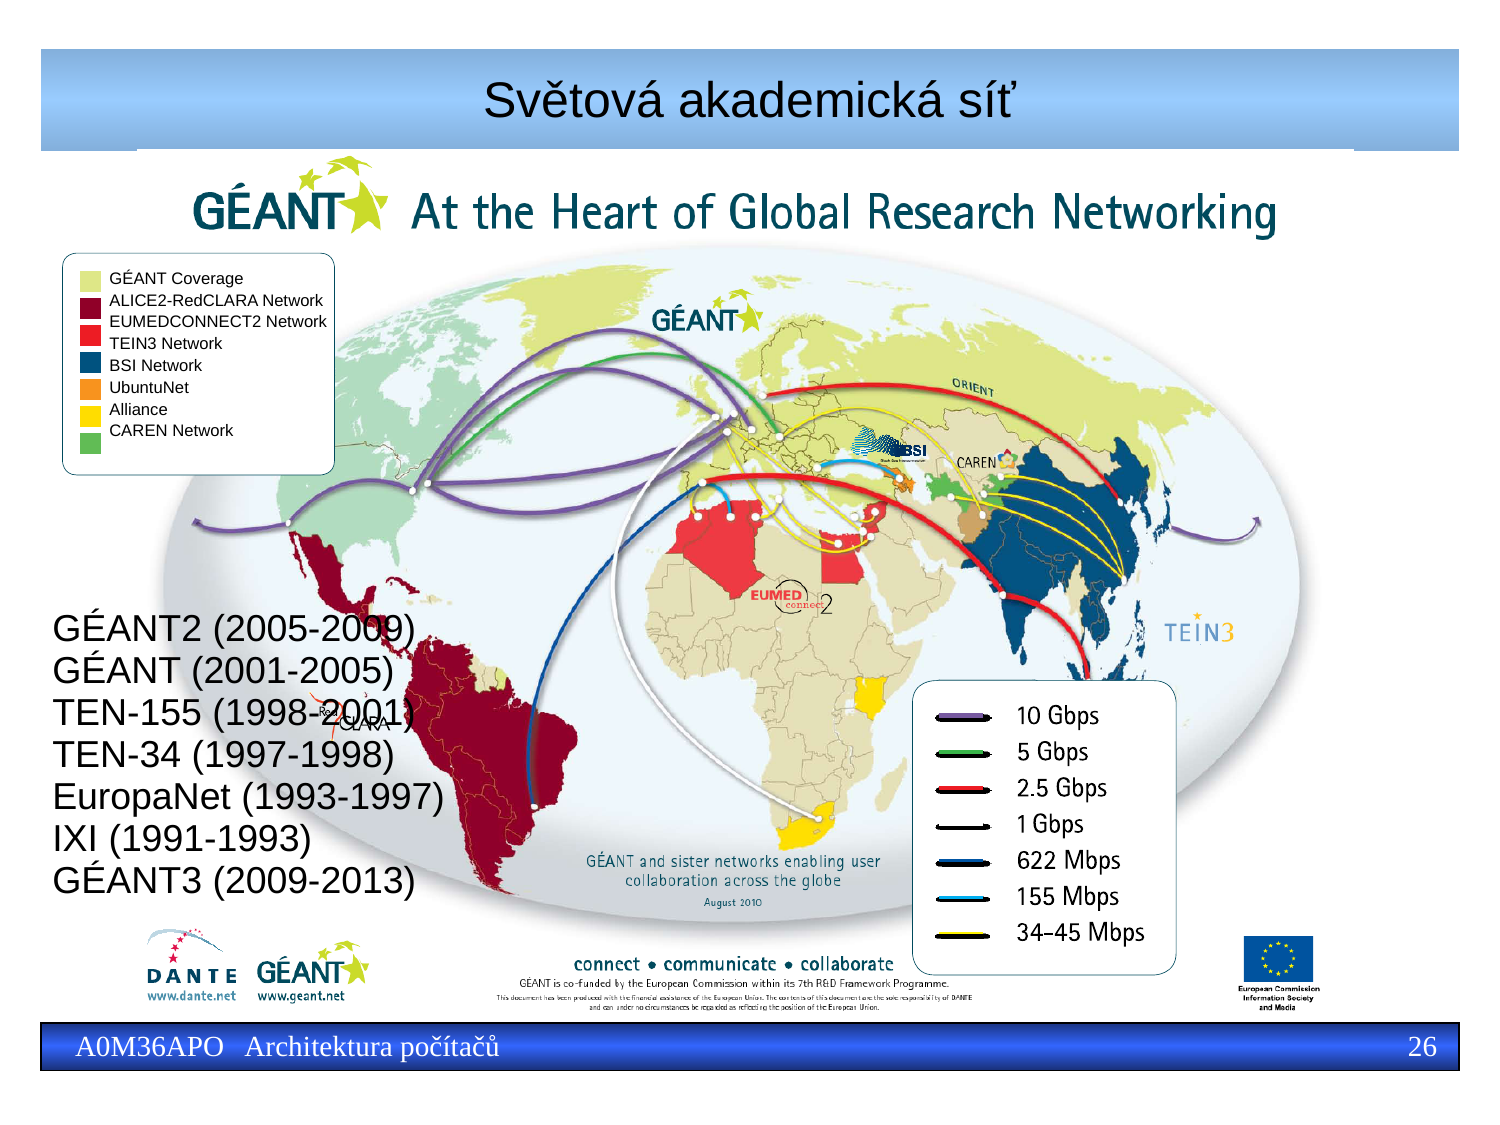

# Světová akademická síť
GÉANT Coverage
ALICE2-RedCLARA Network
EUMEDCONNECT2 Network
TEIN3 Network
BSI Network
UbuntuNet
Alliance
CAREN Network
GÉANT2 (2005-2009)
GÉANT (2001-2005)
TEN-155 (1998-2001)
TEN-34 (1997-1998)
EuropaNet (1993-1997)
IXI (1991-1993)
GÉANT3 (2009-2013)
A0M36APO Architektura počítačů
26